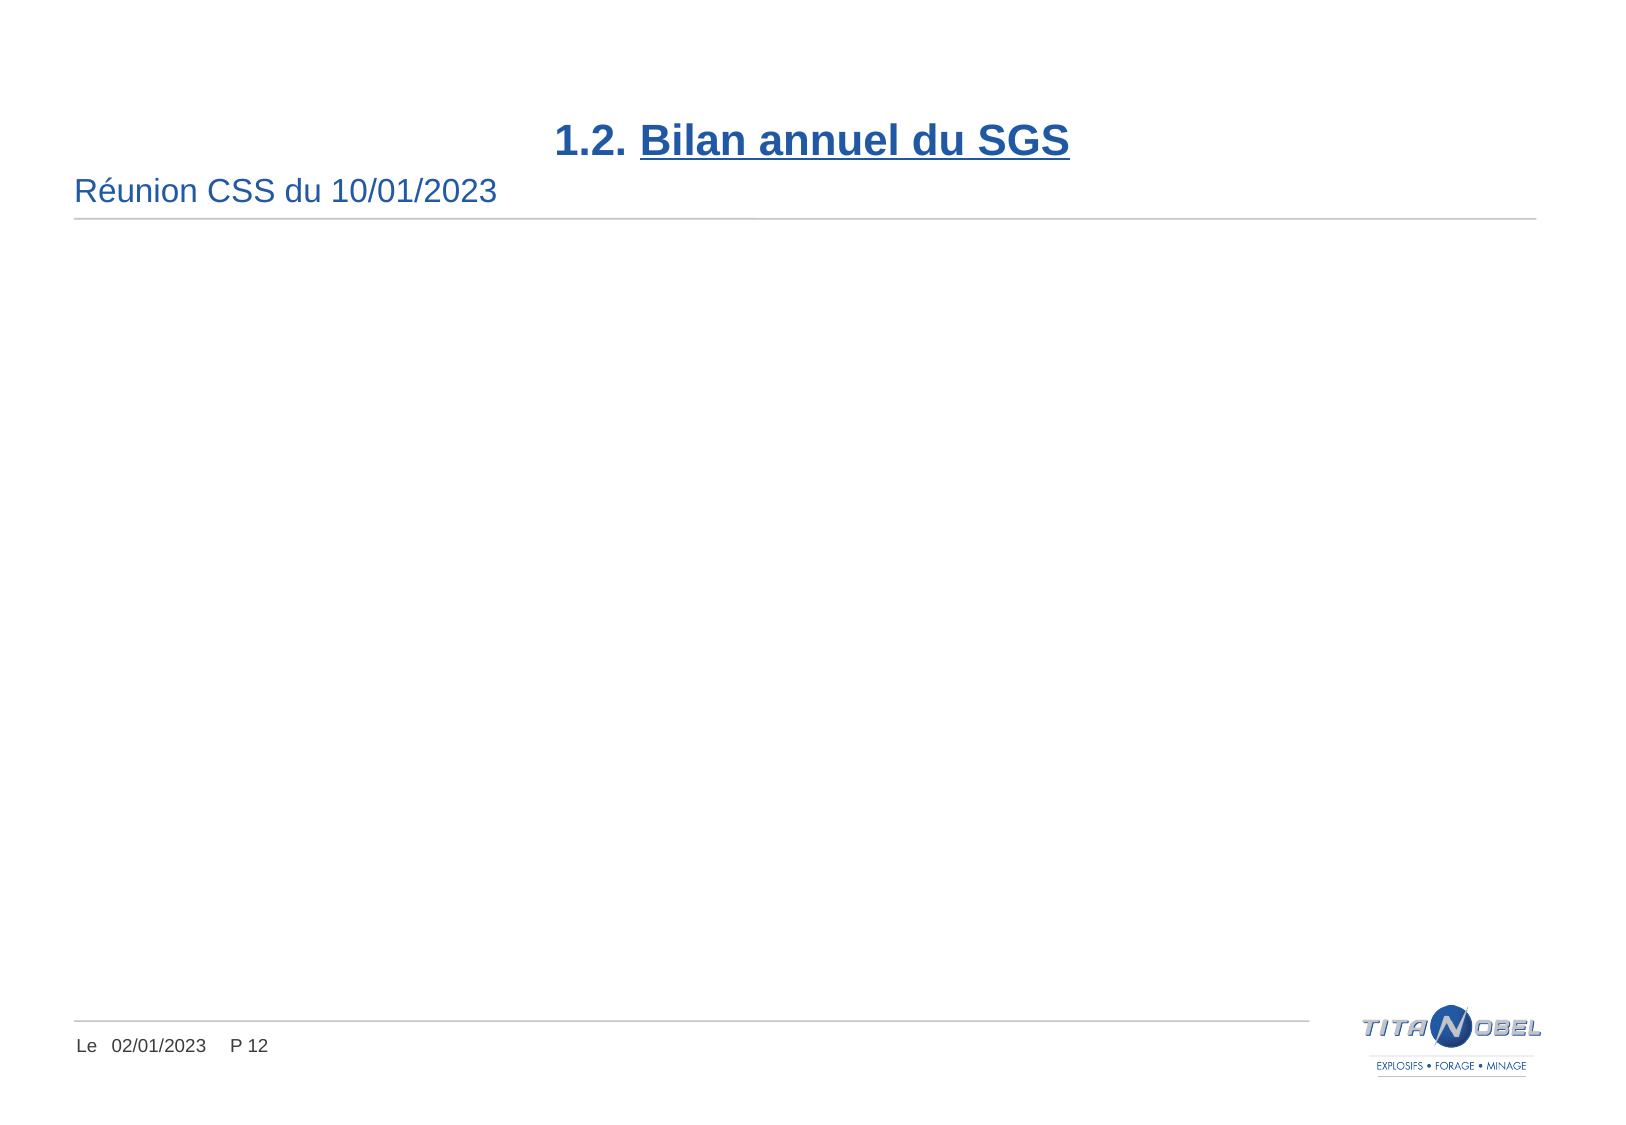

# 1.2. Bilan annuel du SGS
Réunion CSS du 10/01/2023
02/01/2023